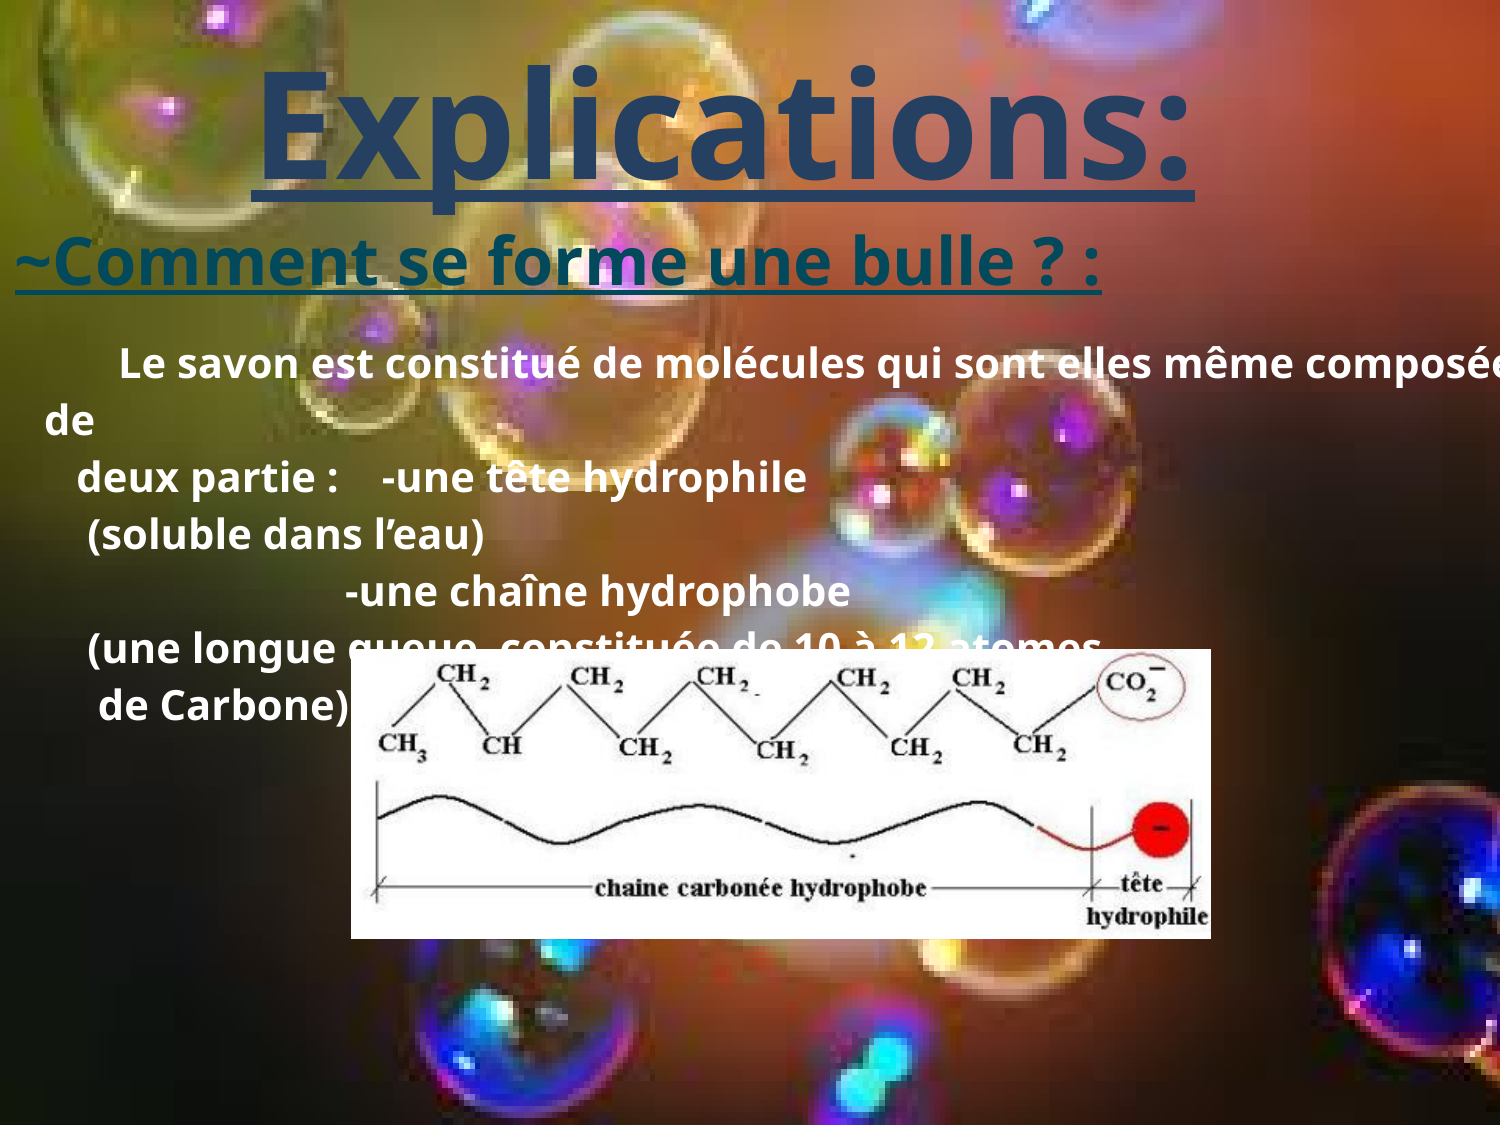

Explications:
~Comment se forme une bulle ? :
	Le savon est constitué de molécules qui sont elles même composées de
 deux partie : -une tête hydrophile
 (soluble dans l’eau)
 -une chaîne hydrophobe
 (une longue queue constituée de 10 à 12 atomes
 de Carbone).